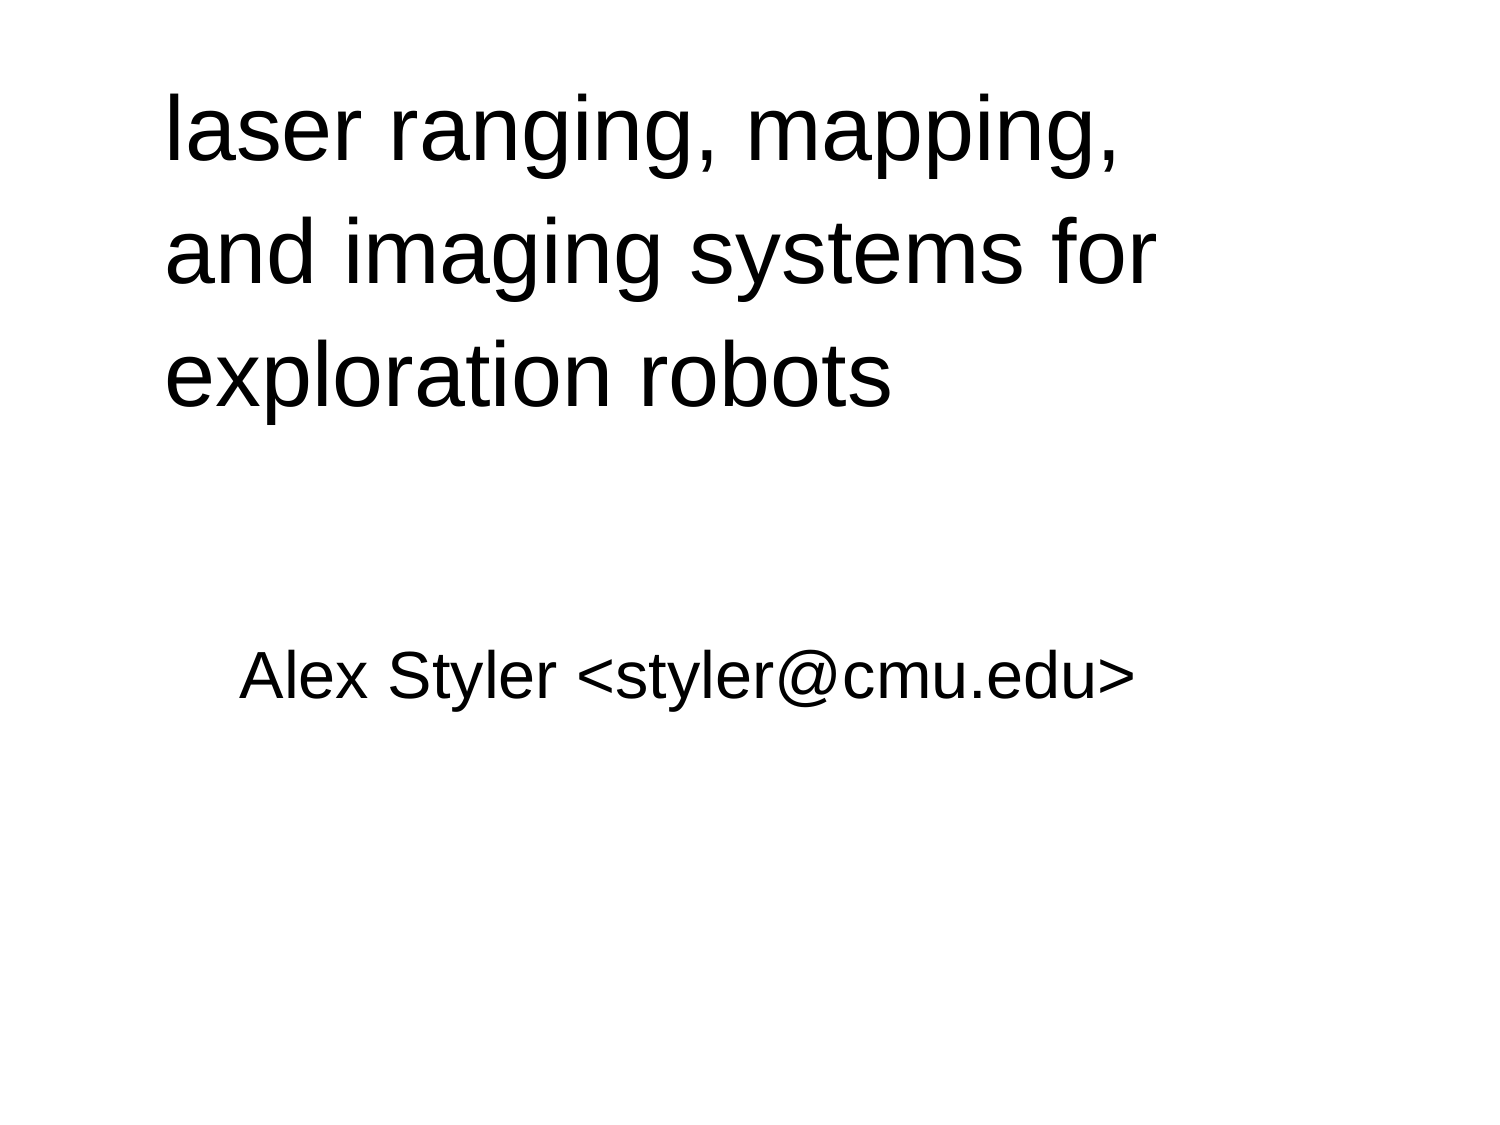

laser ranging, mapping, and imaging systems for
exploration robots
Alex Styler <styler@cmu.edu>